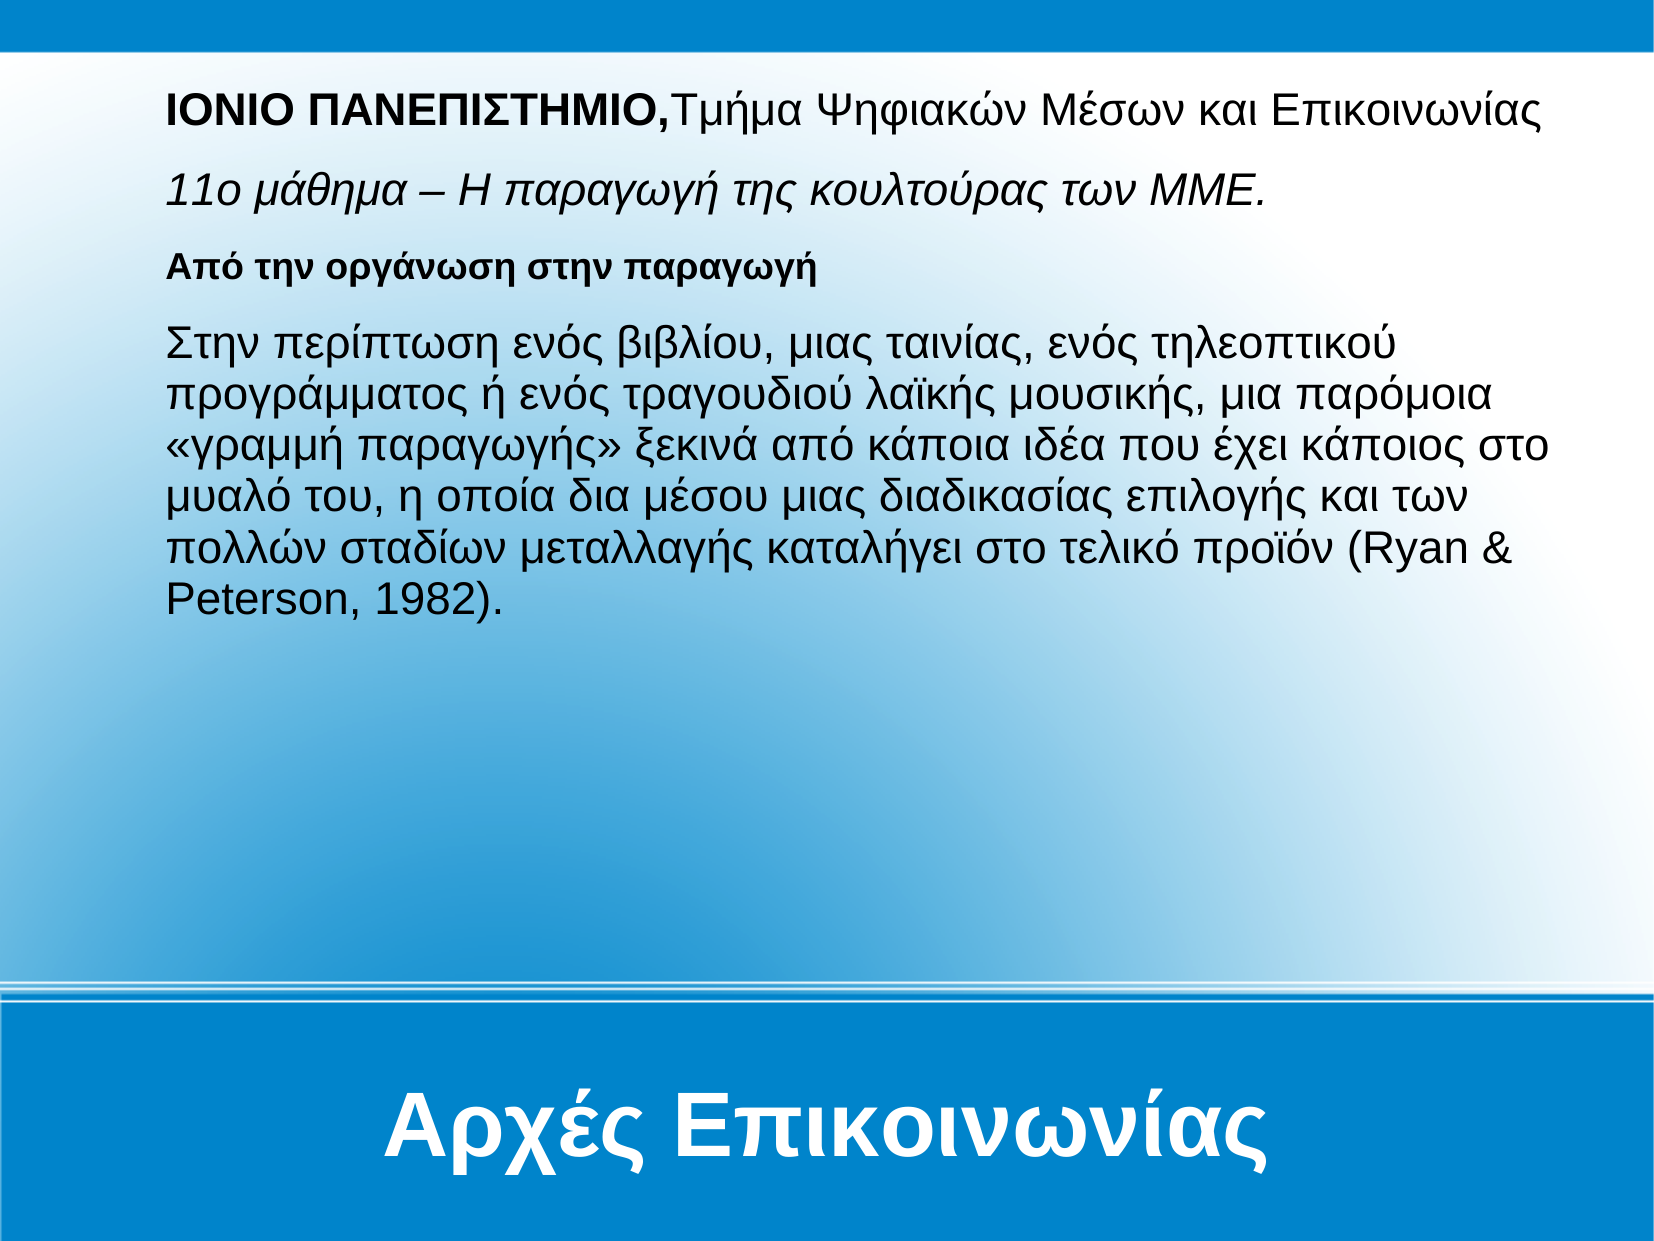

ΙΟΝΙΟ ΠΑΝΕΠΙΣΤΗΜΙΟ,Τμήμα Ψηφιακών Μέσων και Επικοινωνίας
11ο μάθημα – Η παραγωγή της κουλτούρας των ΜΜΕ.
Από την οργάνωση στην παραγωγή
Στην περίπτωση ενός βιβλίου, μιας ταινίας, ενός τηλεοπτικού προγράμματος ή ενός τραγουδιού λαϊκής μουσικής, μια παρόμοια «γραμμή παραγωγής» ξεκινά από κάποια ιδέα που έχει κάποιος στο μυαλό του, η οποία δια μέσου μιας διαδικασίας επιλογής και των πολλών σταδίων μεταλλαγής καταλήγει στο τελικό προϊόν (Ryan & Peterson, 1982).
# Αρχές Επικοινωνίας